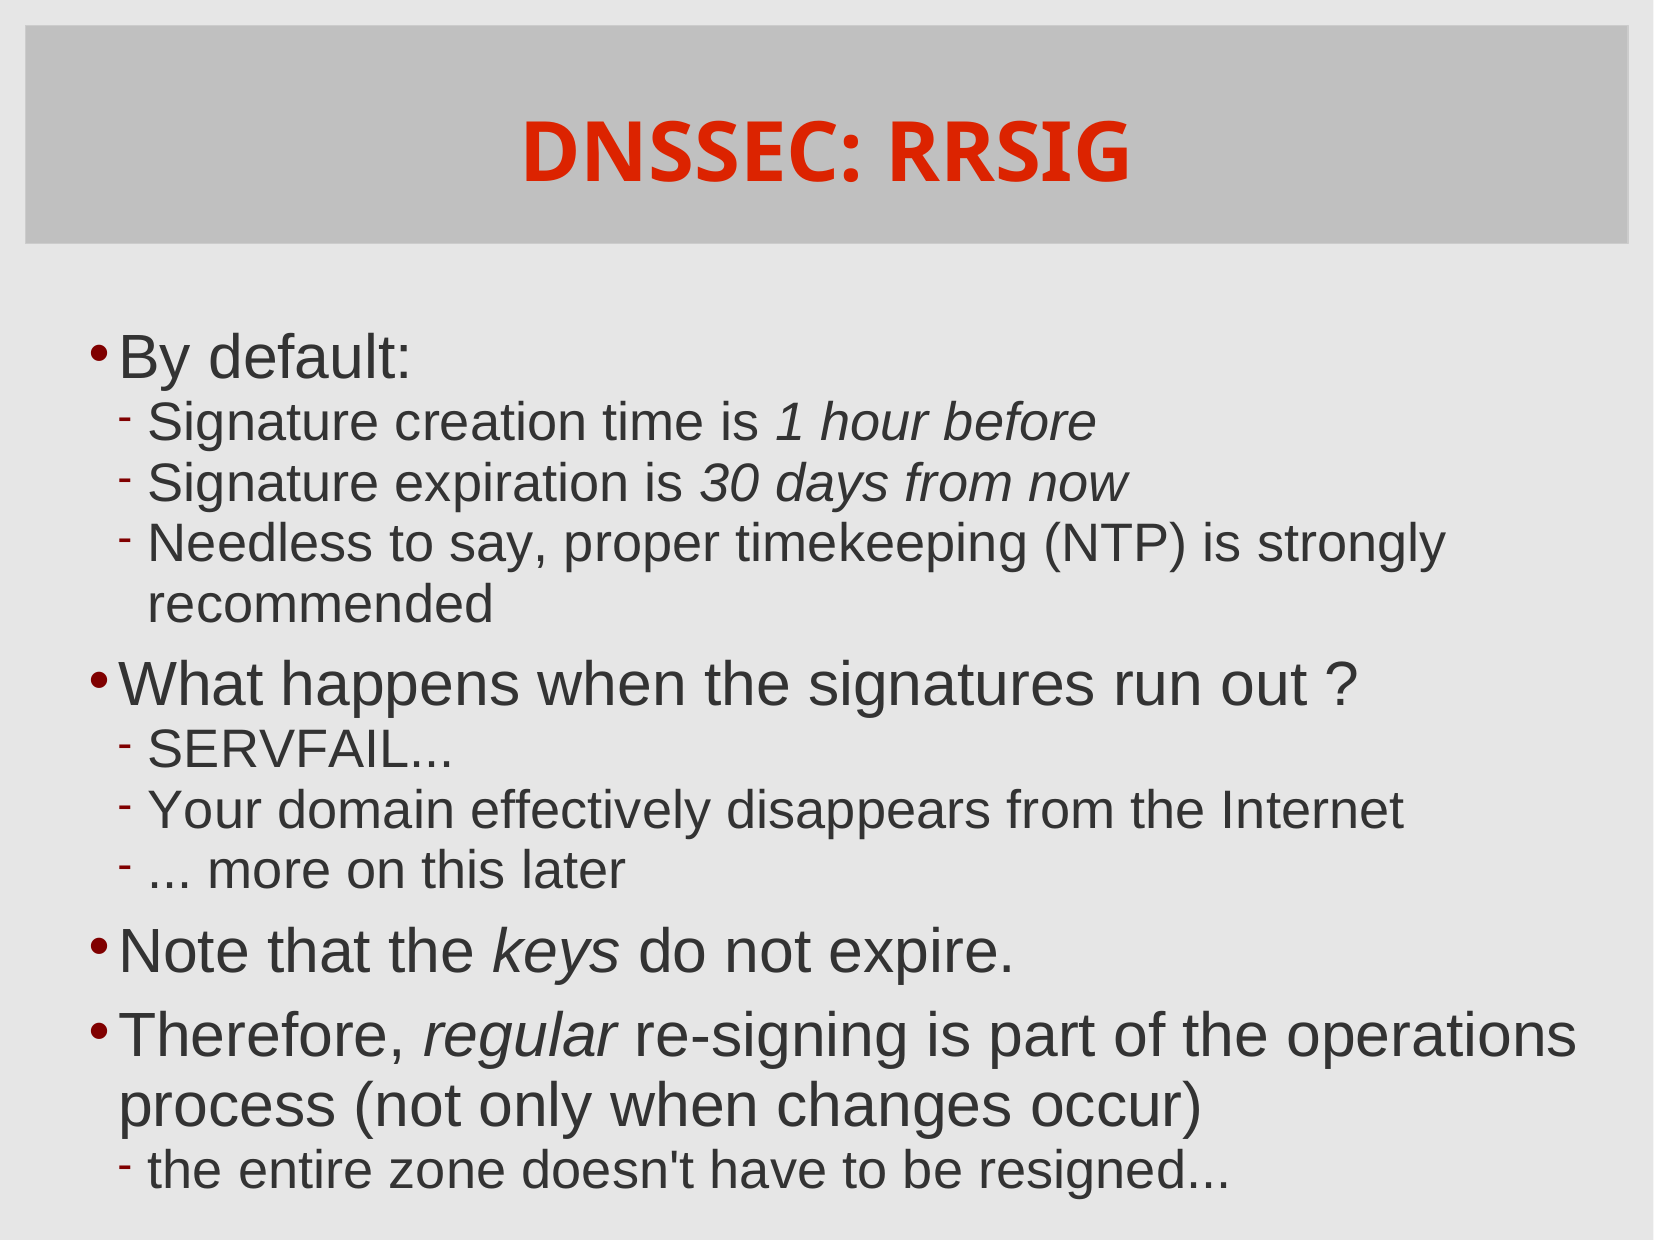

# DNSSEC: RRSIG
By default:
Signature creation time is 1 hour before
Signature expiration is 30 days from now
Needless to say, proper timekeeping (NTP) is strongly recommended
What happens when the signatures run out ?
SERVFAIL...
Your domain effectively disappears from the Internet
... more on this later
Note that the keys do not expire.
Therefore, regular re-signing is part of the operations process (not only when changes occur)
the entire zone doesn't have to be resigned...